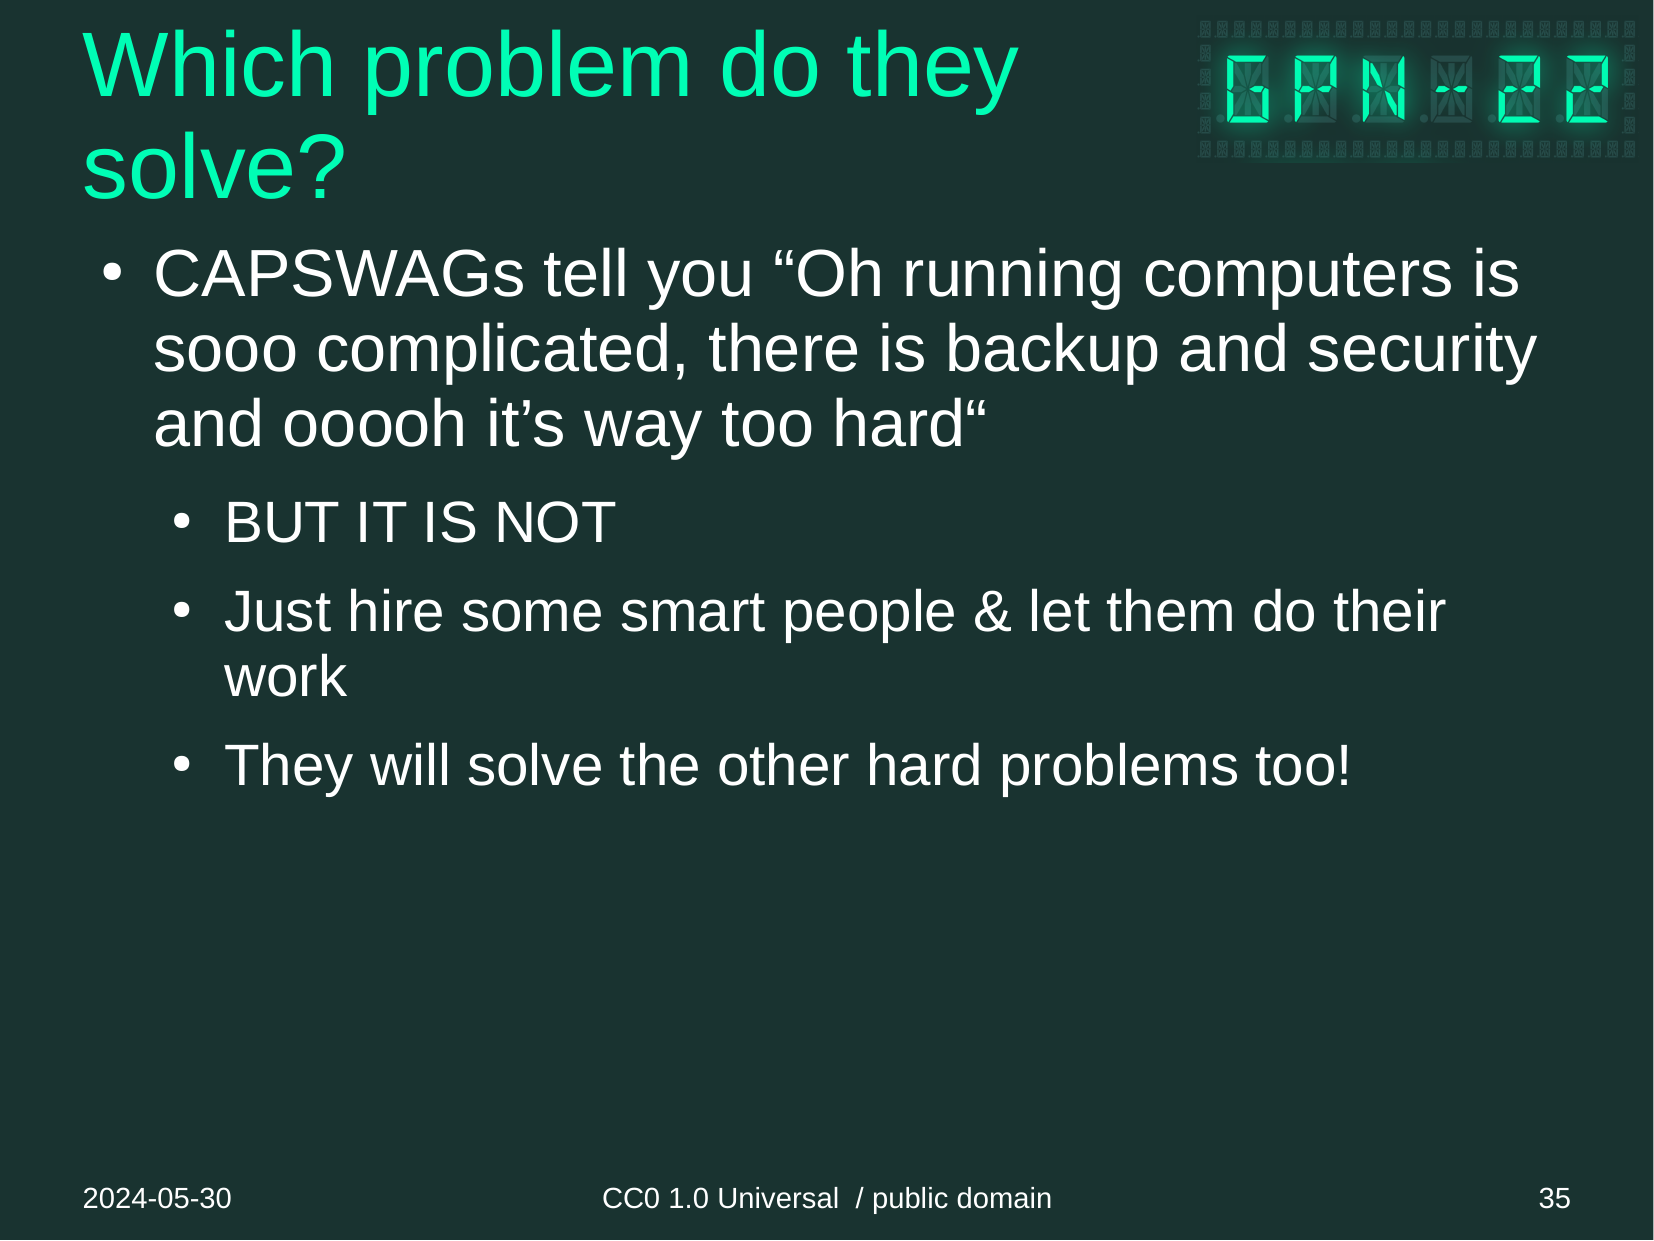

# Which problem do they solve?
CAPSWAGs tell you “Oh running computers is sooo complicated, there is backup and security and ooooh it’s way too hard“
BUT IT IS NOT
Just hire some smart people & let them do their work
They will solve the other hard problems too!